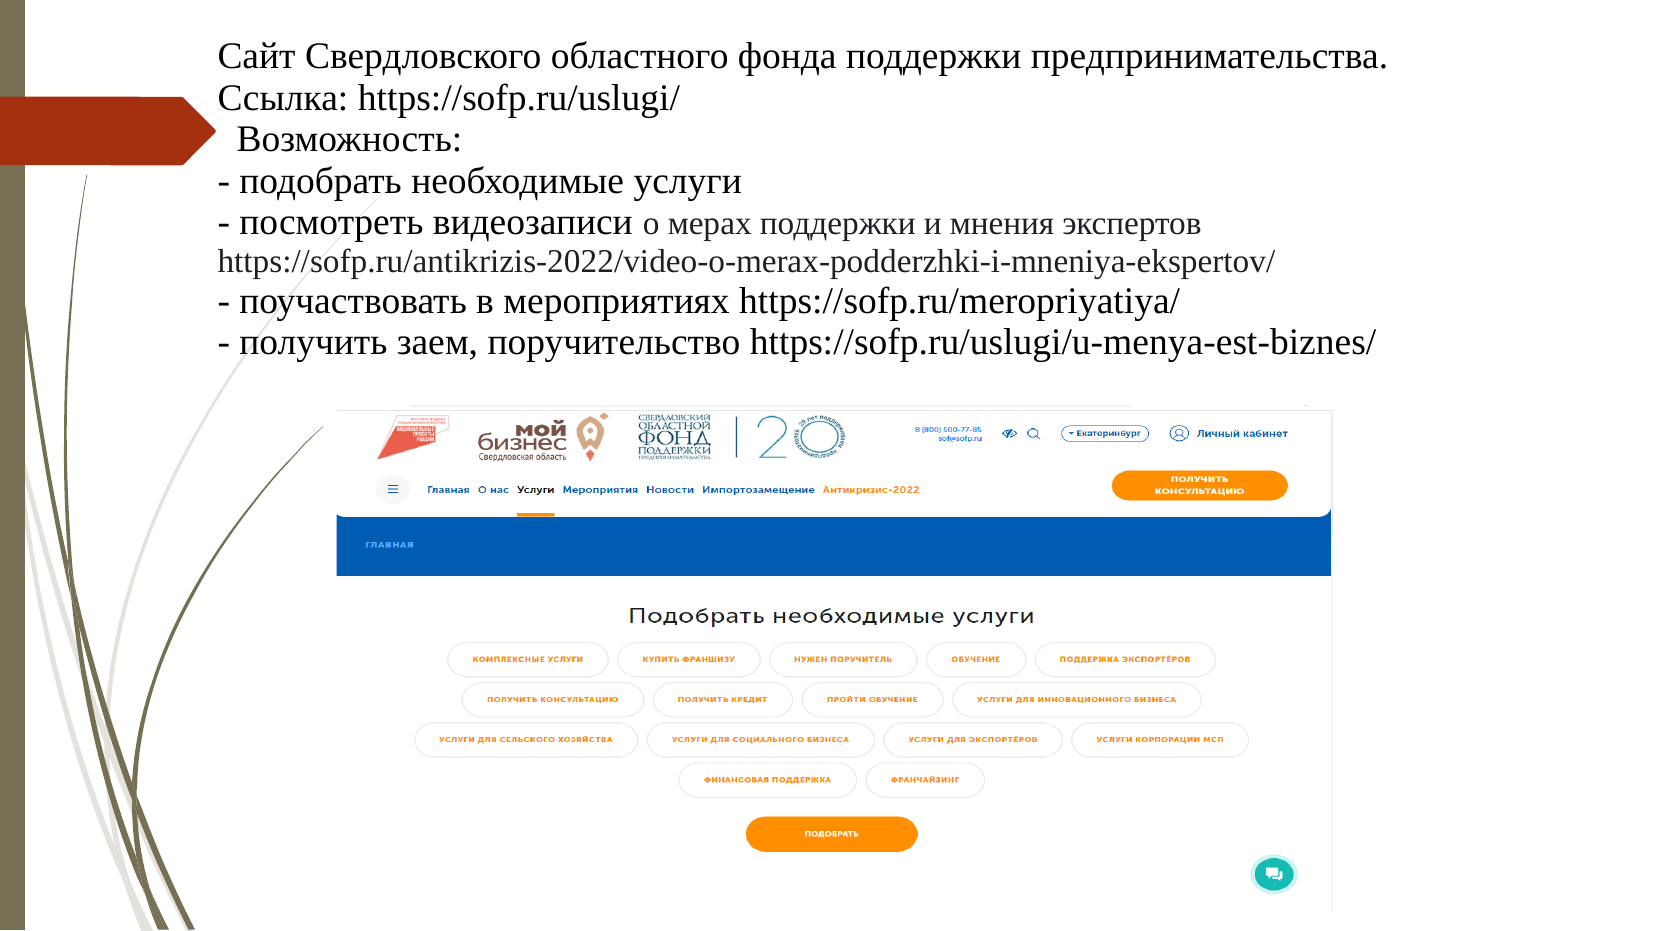

Сайт Свердловского областного фонда поддержки предпринимательства.
Ссылка: https://sofp.ru/uslugi/
 Возможность:
- подобрать необходимые услуги
- посмотреть видеозаписи о мерах поддержки и мнения экспертов https://sofp.ru/antikrizis-2022/video-o-merax-podderzhki-i-mneniya-ekspertov/
- поучаствовать в мероприятиях https://sofp.ru/meropriyatiya/
- получить заем, поручительство https://sofp.ru/uslugi/u-menya-est-biznes/